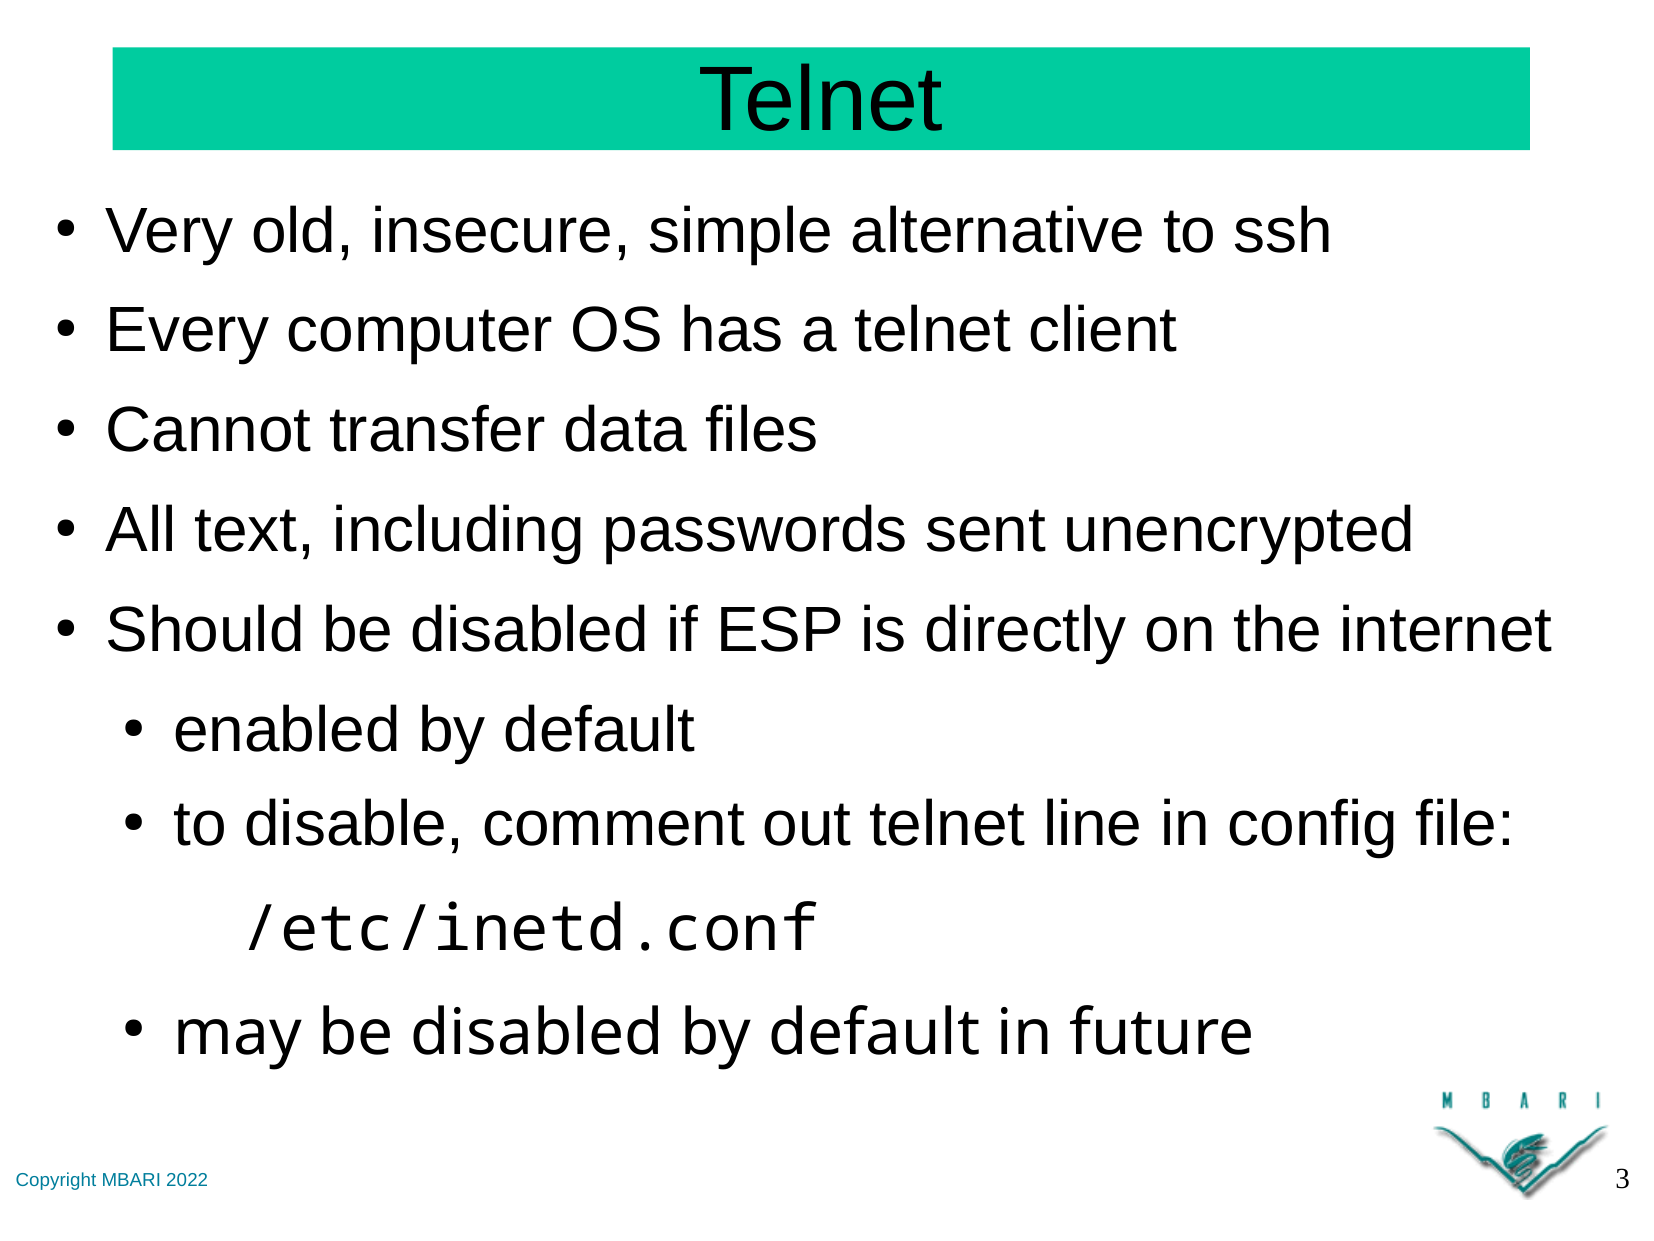

# Telnet
Very old, insecure, simple alternative to ssh
Every computer OS has a telnet client
Cannot transfer data files
All text, including passwords sent unencrypted
Should be disabled if ESP is directly on the internet
enabled by default
to disable, comment out telnet line in config file:
/etc/inetd.conf
may be disabled by default in future